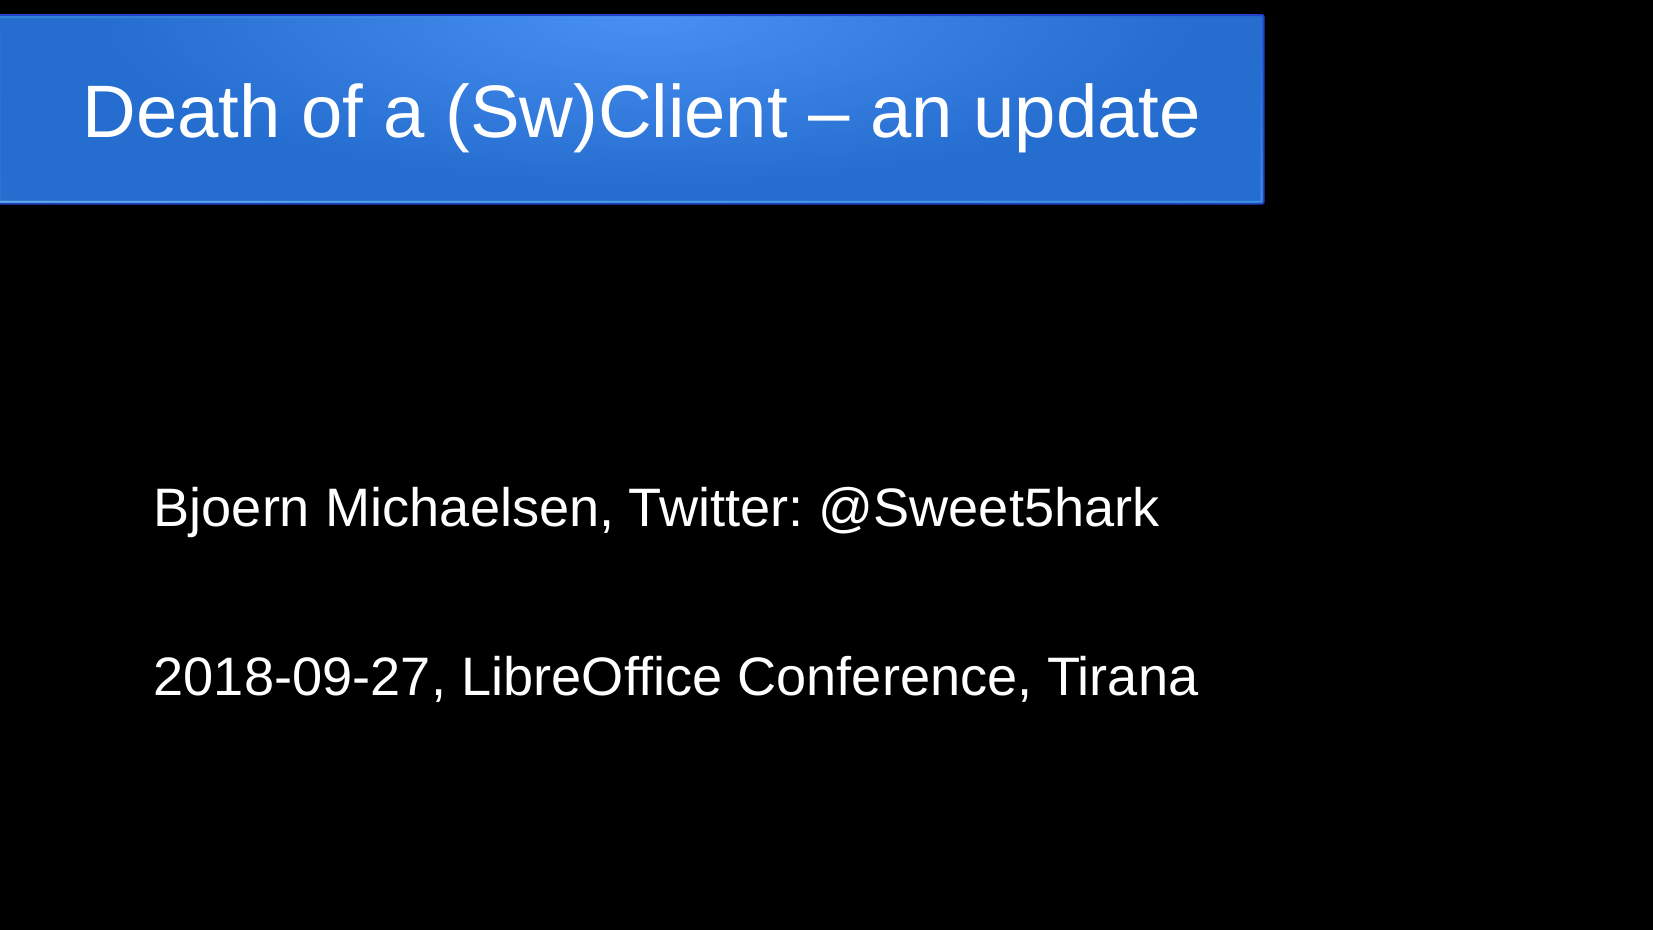

# Death of a (Sw)Client – an update
Bjoern Michaelsen, Twitter: @Sweet5hark
2018-09-27, LibreOffice Conference, Tirana